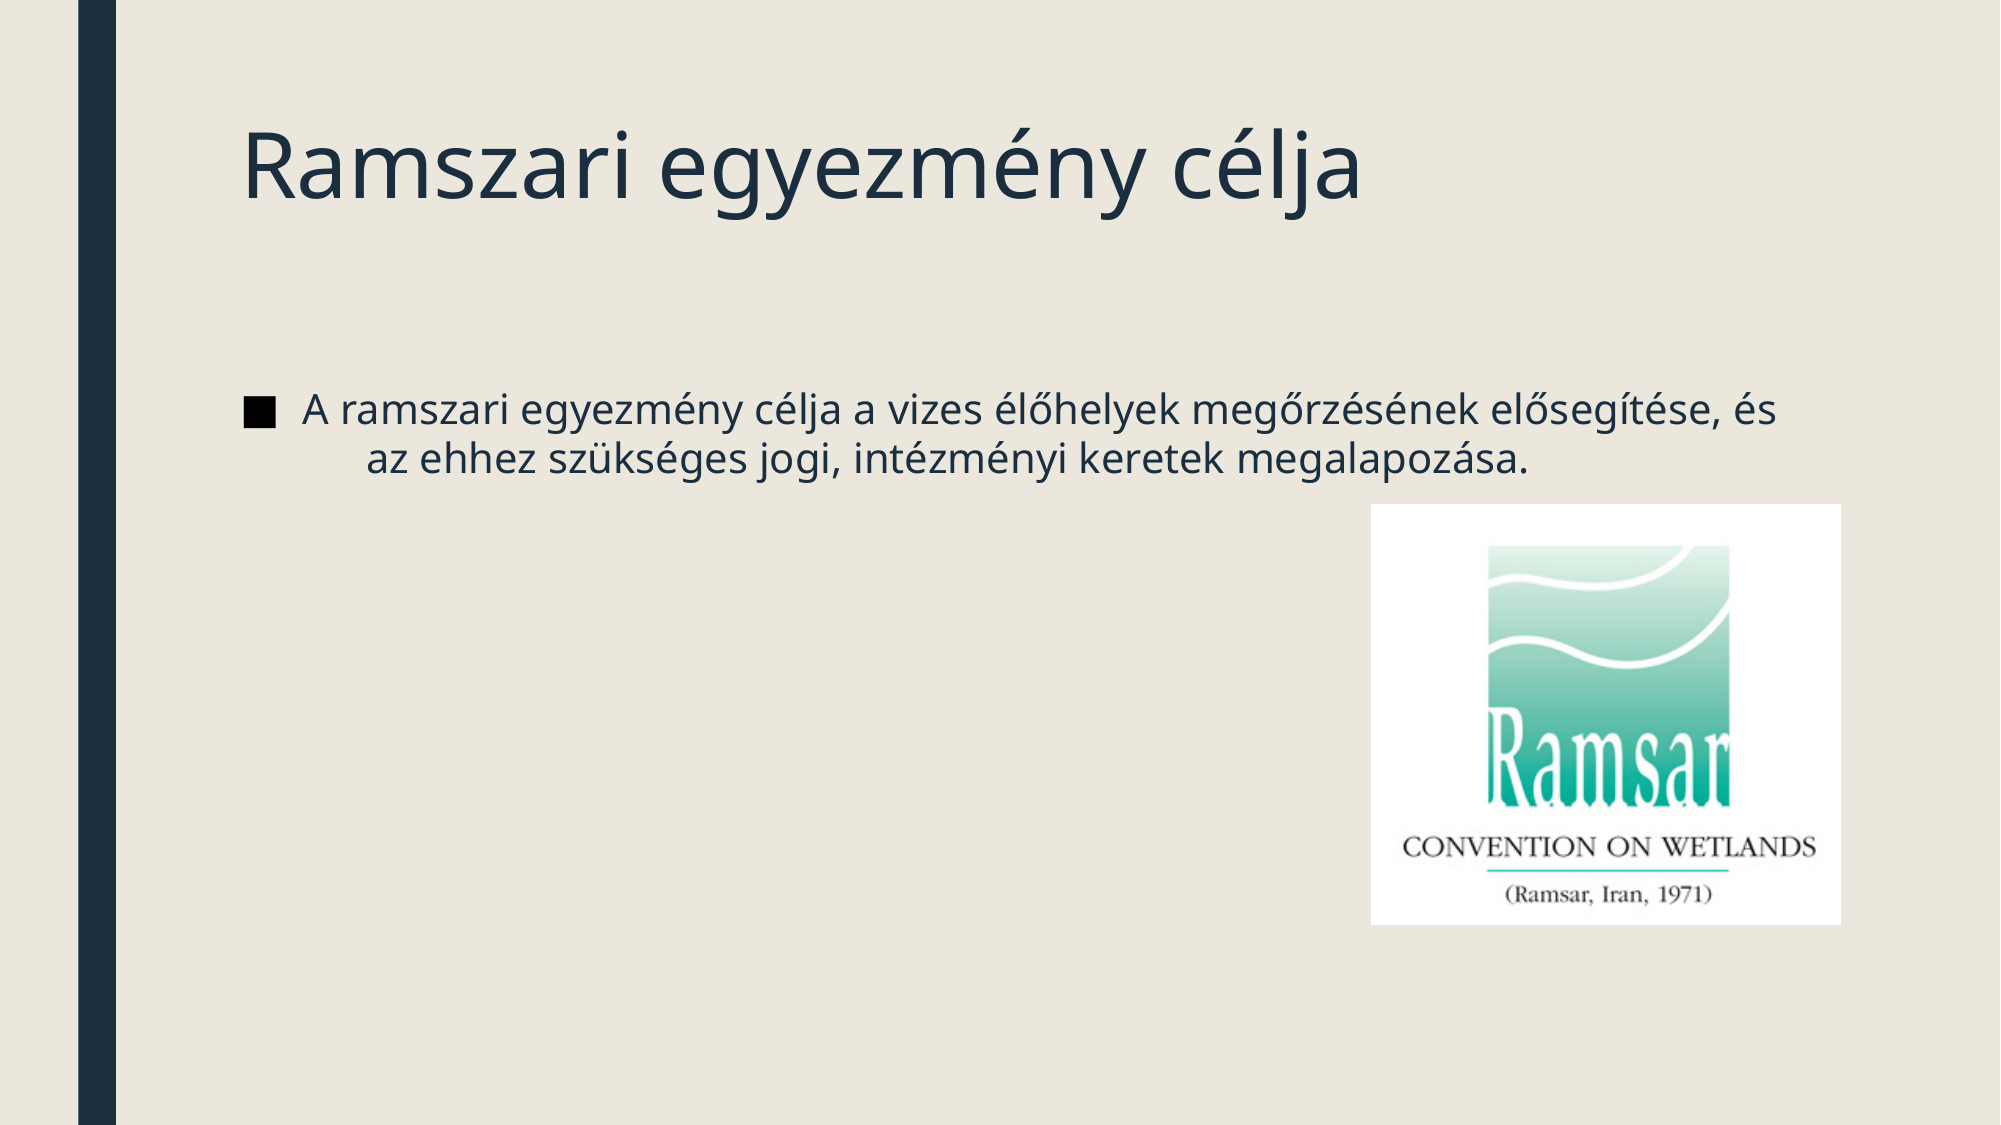

# Ramszari egyezmény célja
A ramszari egyezmény célja a vizes élőhelyek megőrzésének elősegítése, és az ehhez szükséges jogi, intézményi keretek megalapozása.